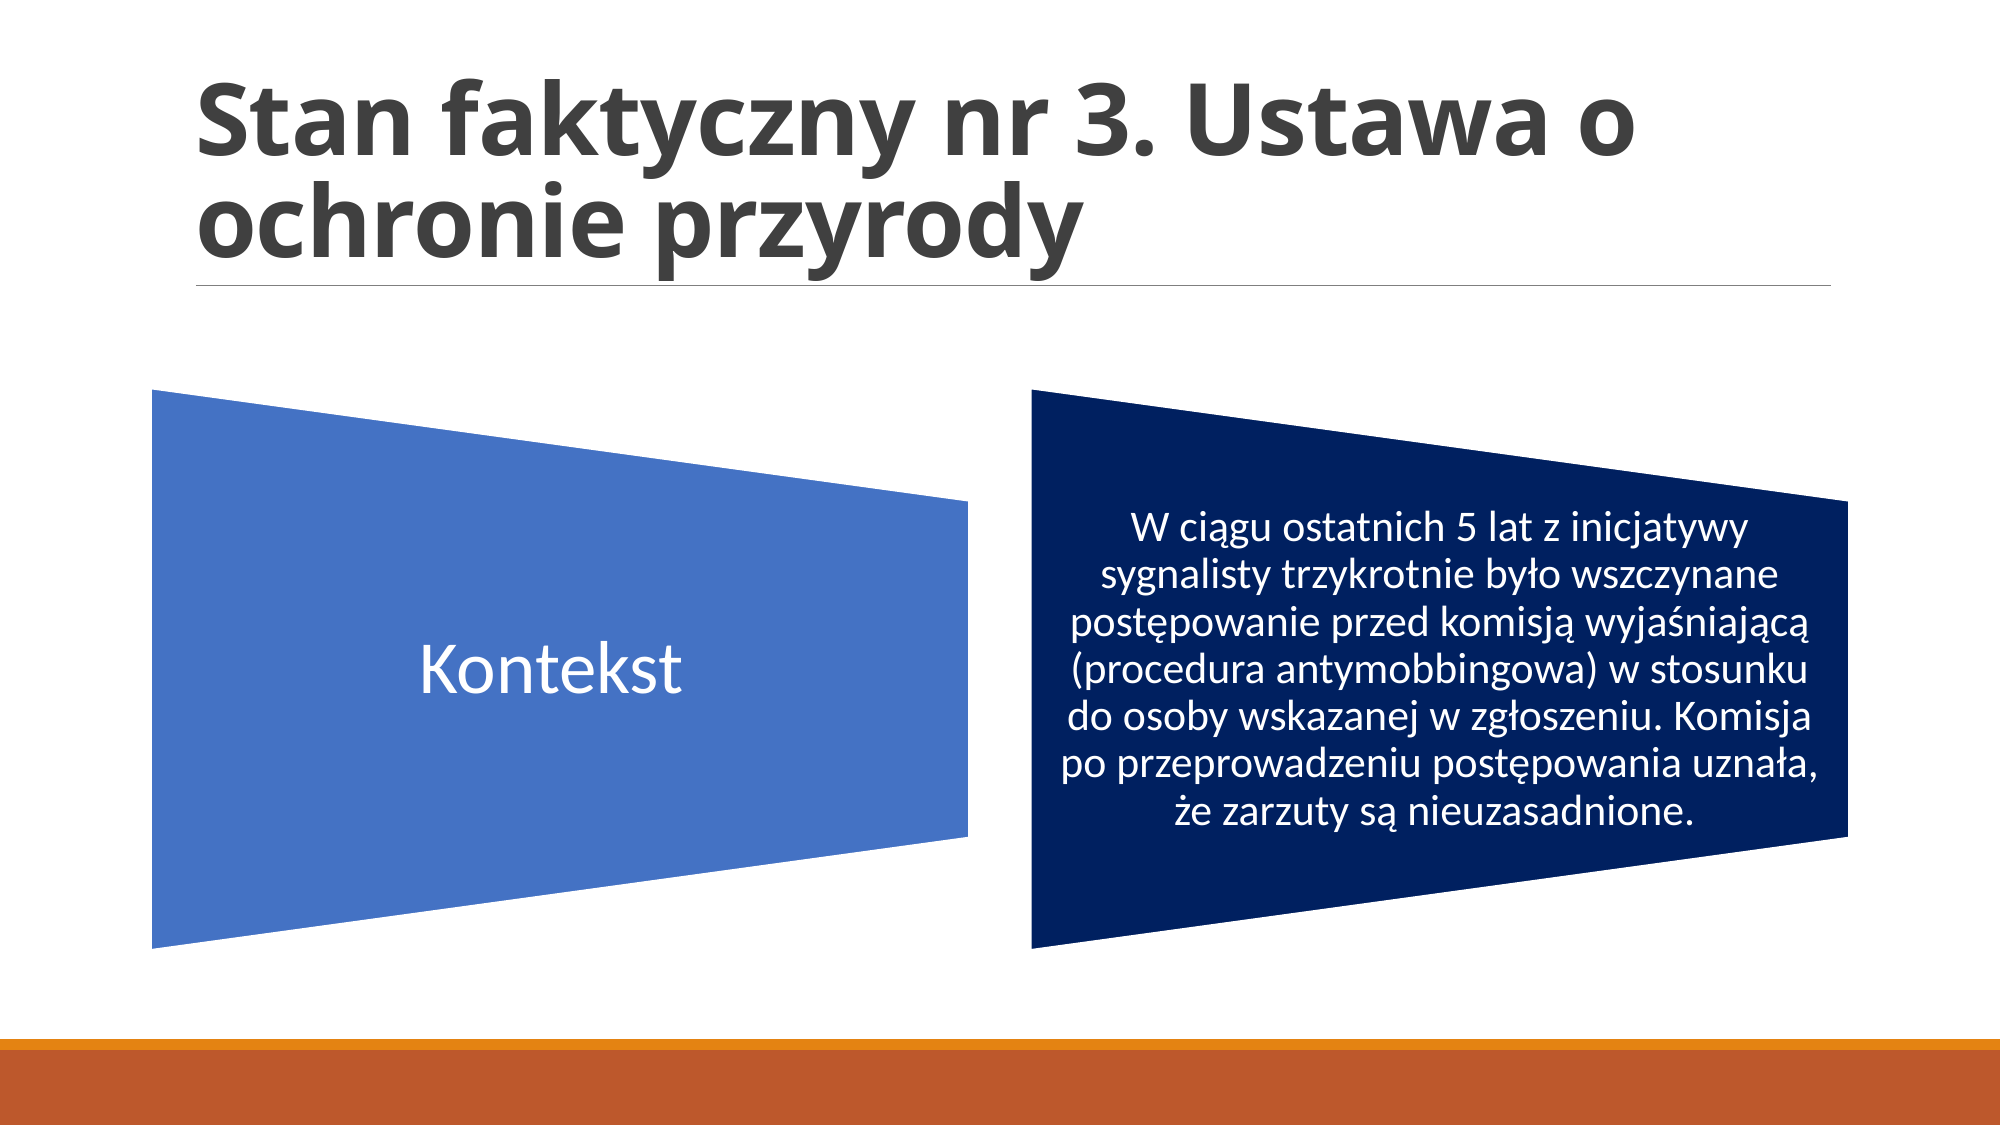

# Stan faktyczny nr 3. Ustawa o ochronie przyrody
Kontekst
W ciągu ostatnich 5 lat z inicjatywy sygnalisty trzykrotnie było wszczynane postępowanie przed komisją wyjaśniającą (procedura antymobbingowa) w stosunku do osoby wskazanej w zgłoszeniu. Komisja po przeprowadzeniu postępowania uznała, że zarzuty są nieuzasadnione.